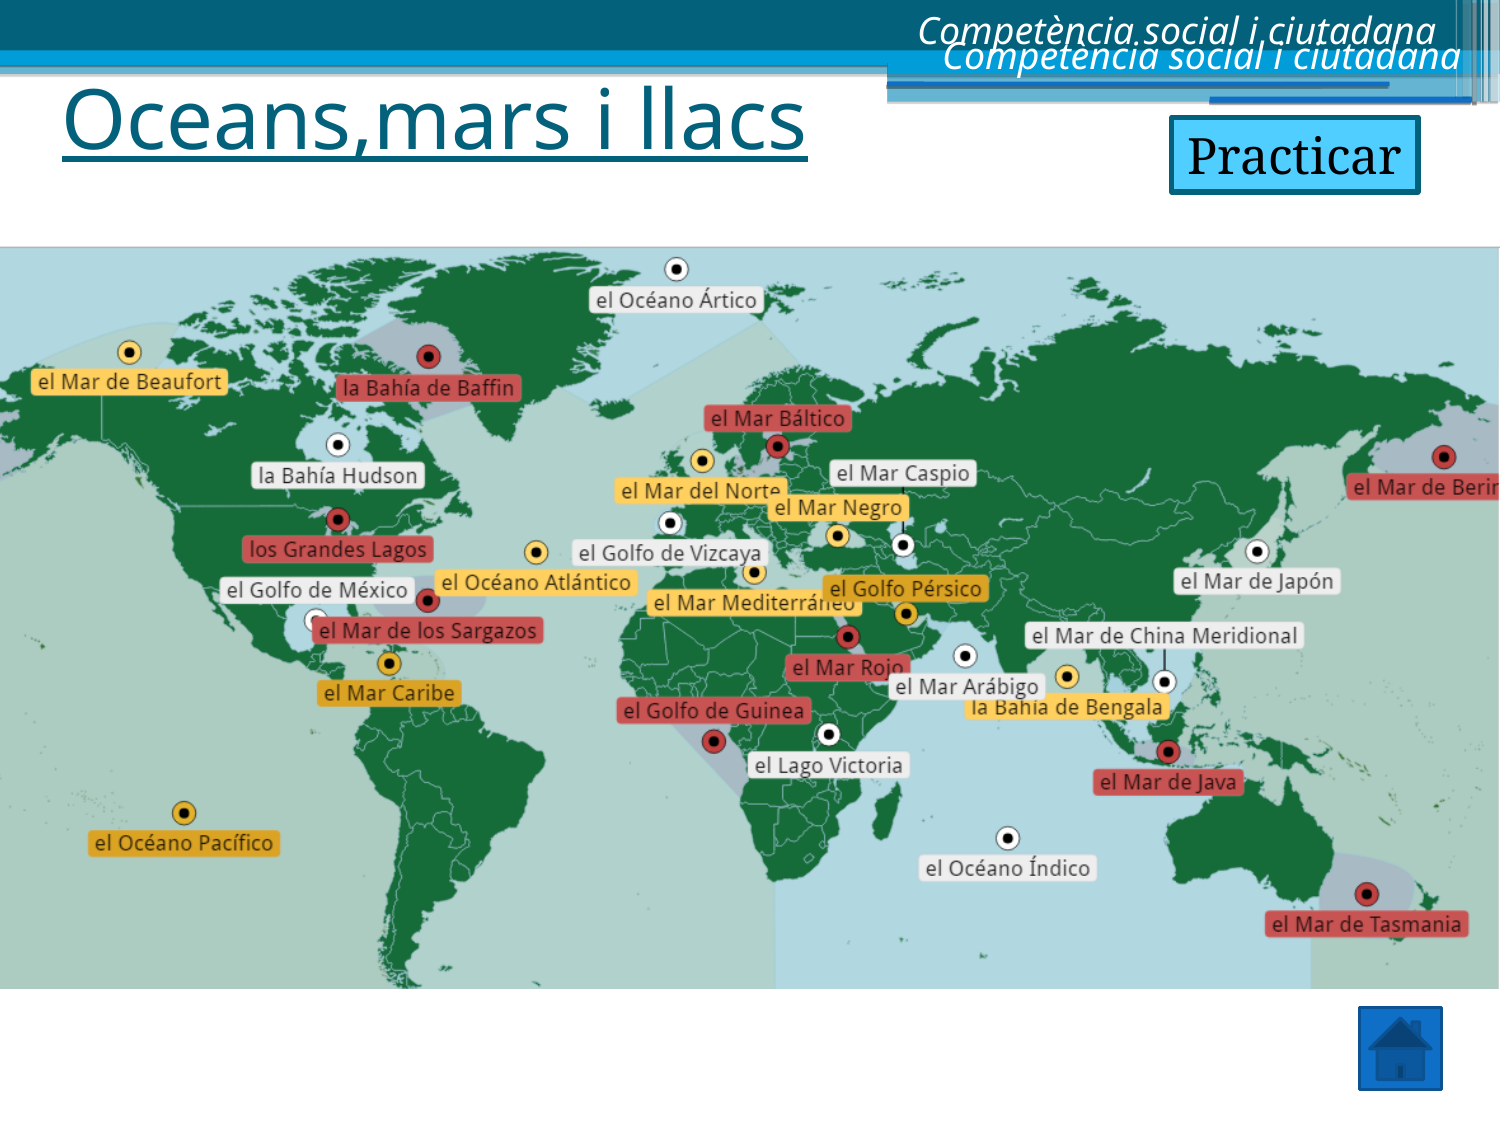

Competència social i ciutadana
Competència social i ciutadana
Oceans,mars i llacs
Practicar